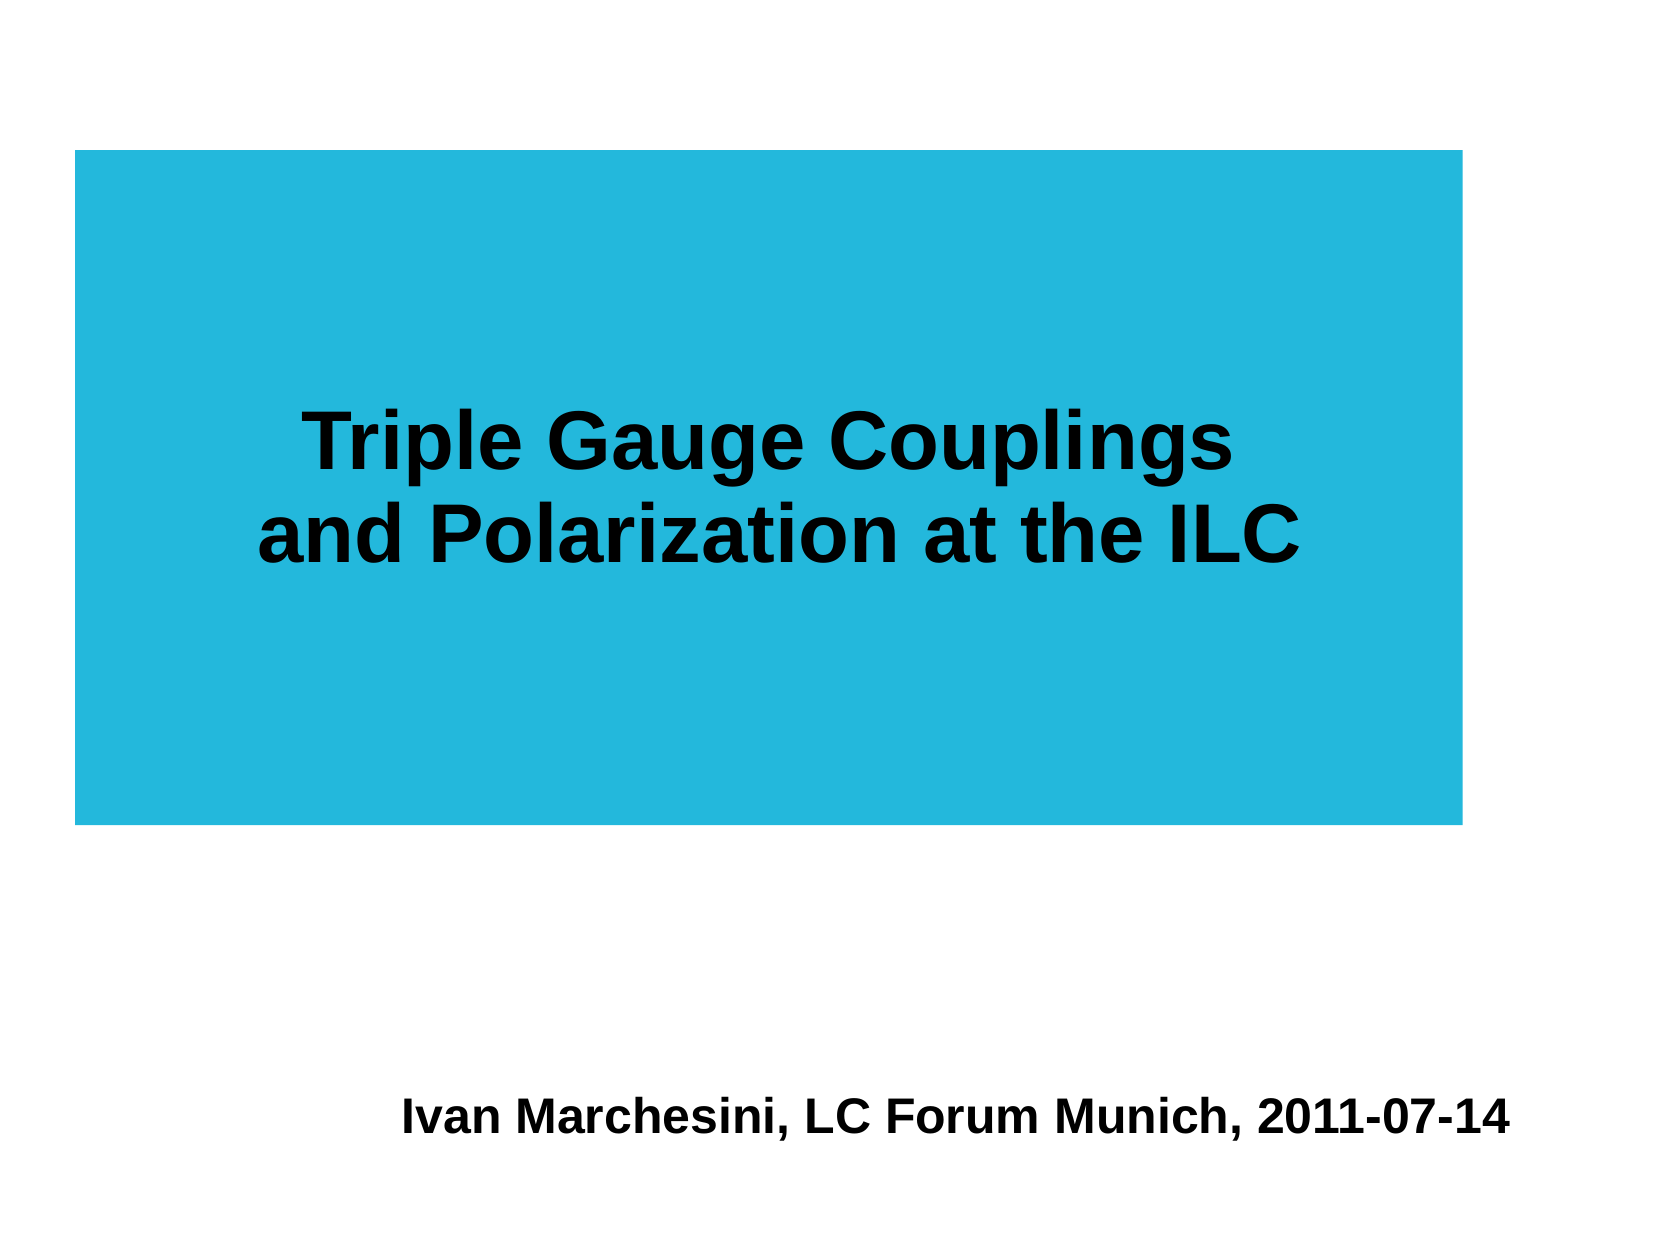

Triple Gauge Couplings
 and Polarization at the ILC
Ivan Marchesini, LC Forum Munich, 2011-07-14